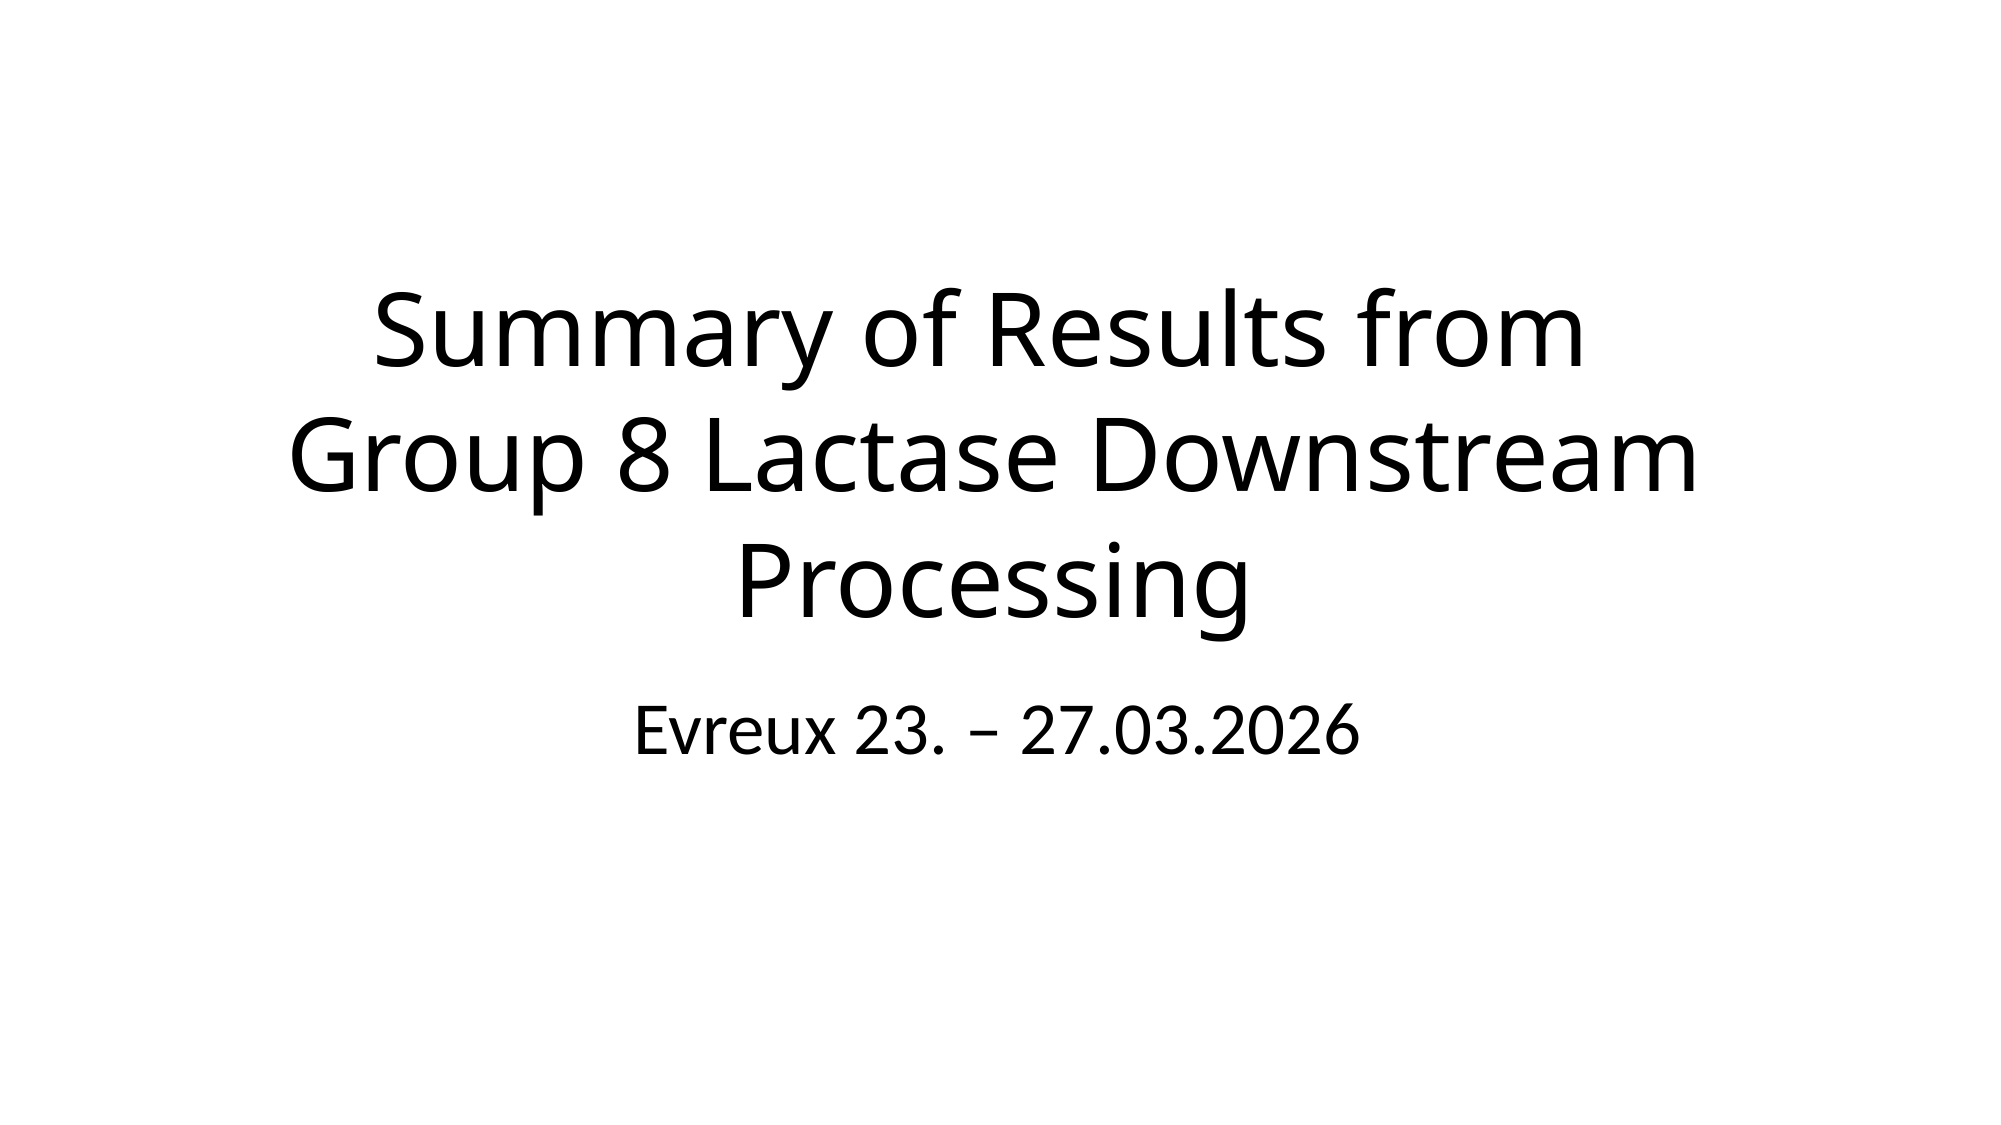

Summary of Results from  Group 8 Lactase Downstream Processing
Evreux 23. – 27.03.2026